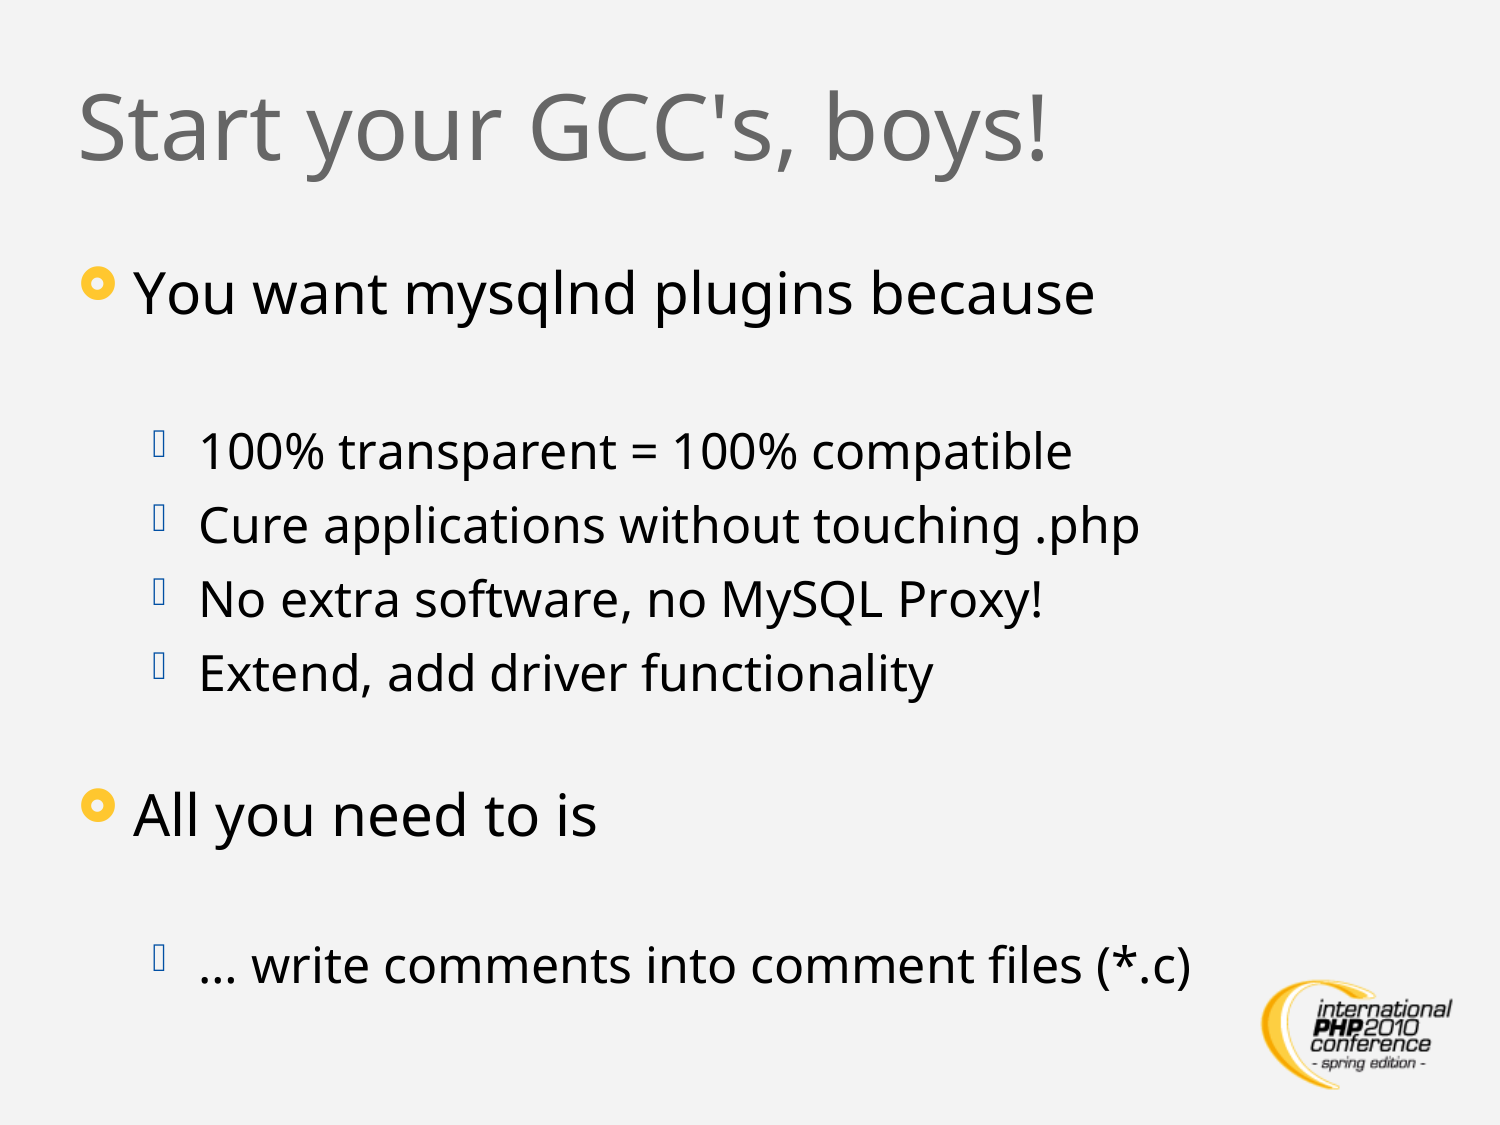

# Start your GCC's, boys!
You want mysqlnd plugins because
100% transparent = 100% compatible
Cure applications without touching .php
No extra software, no MySQL Proxy!
Extend, add driver functionality
All you need to is
… write comments into comment files (*.c)